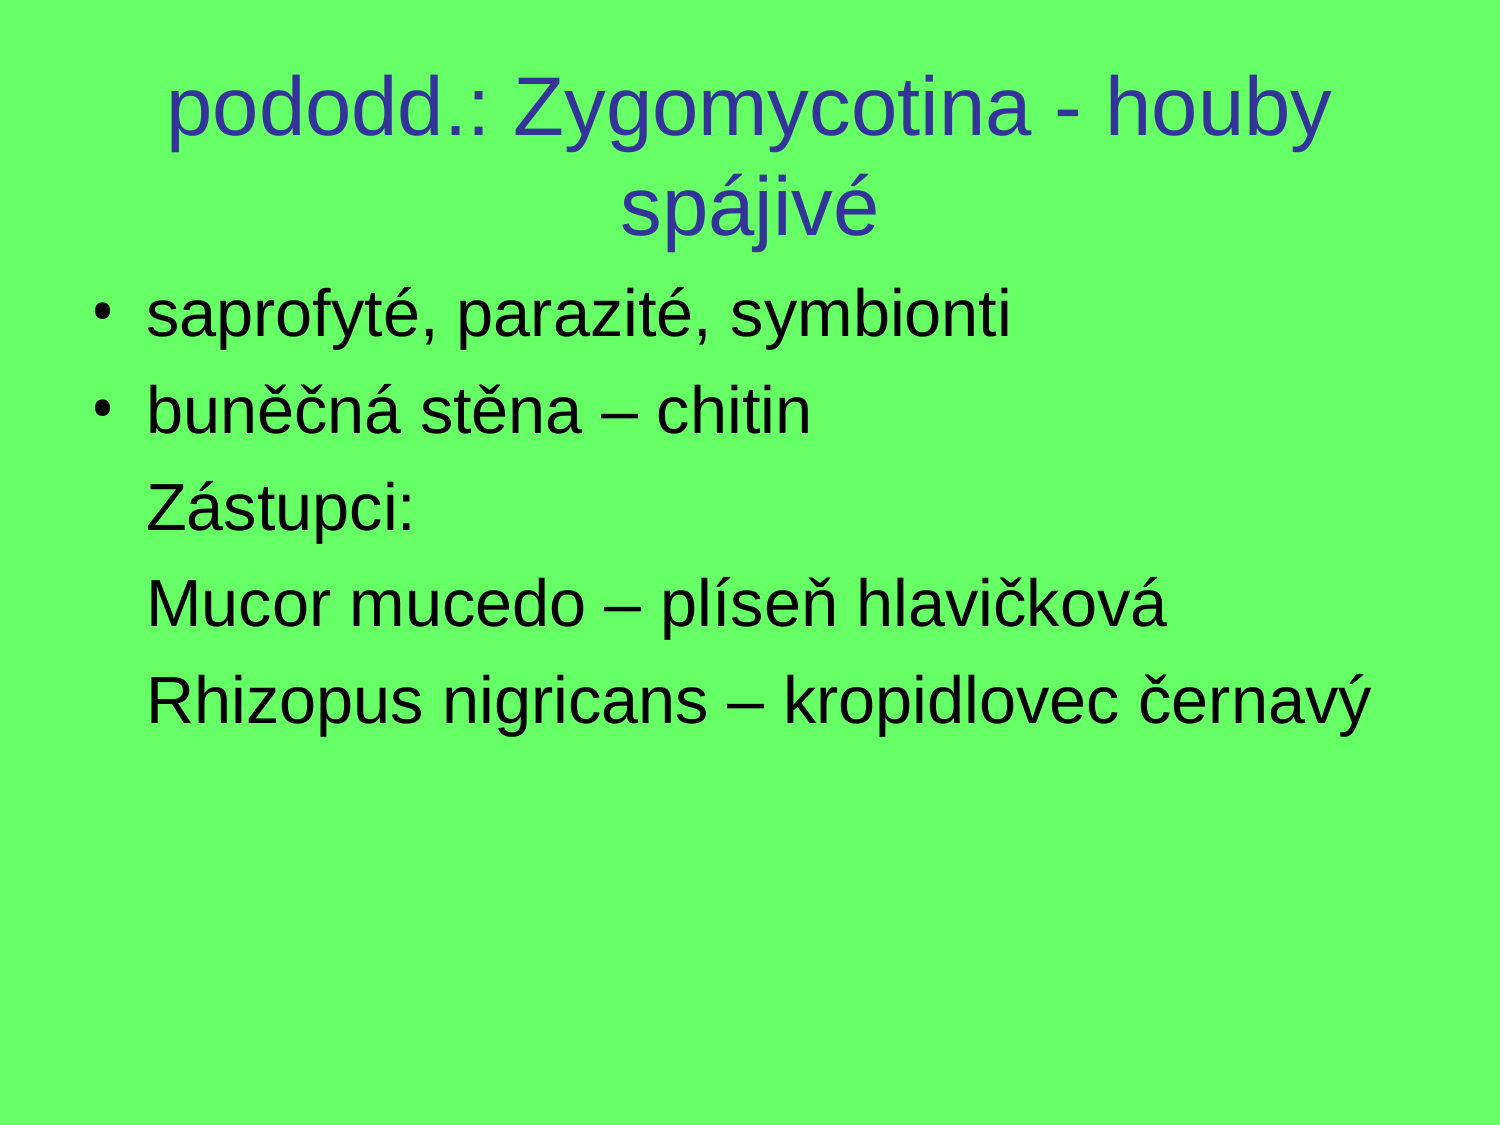

# pododd.: Zygomycotina - houby spájivé
saprofyté, parazité, symbionti
buněčná stěna – chitin
Zástupci:
Mucor mucedo – plíseň hlavičková
Rhizopus nigricans – kropidlovec černavý